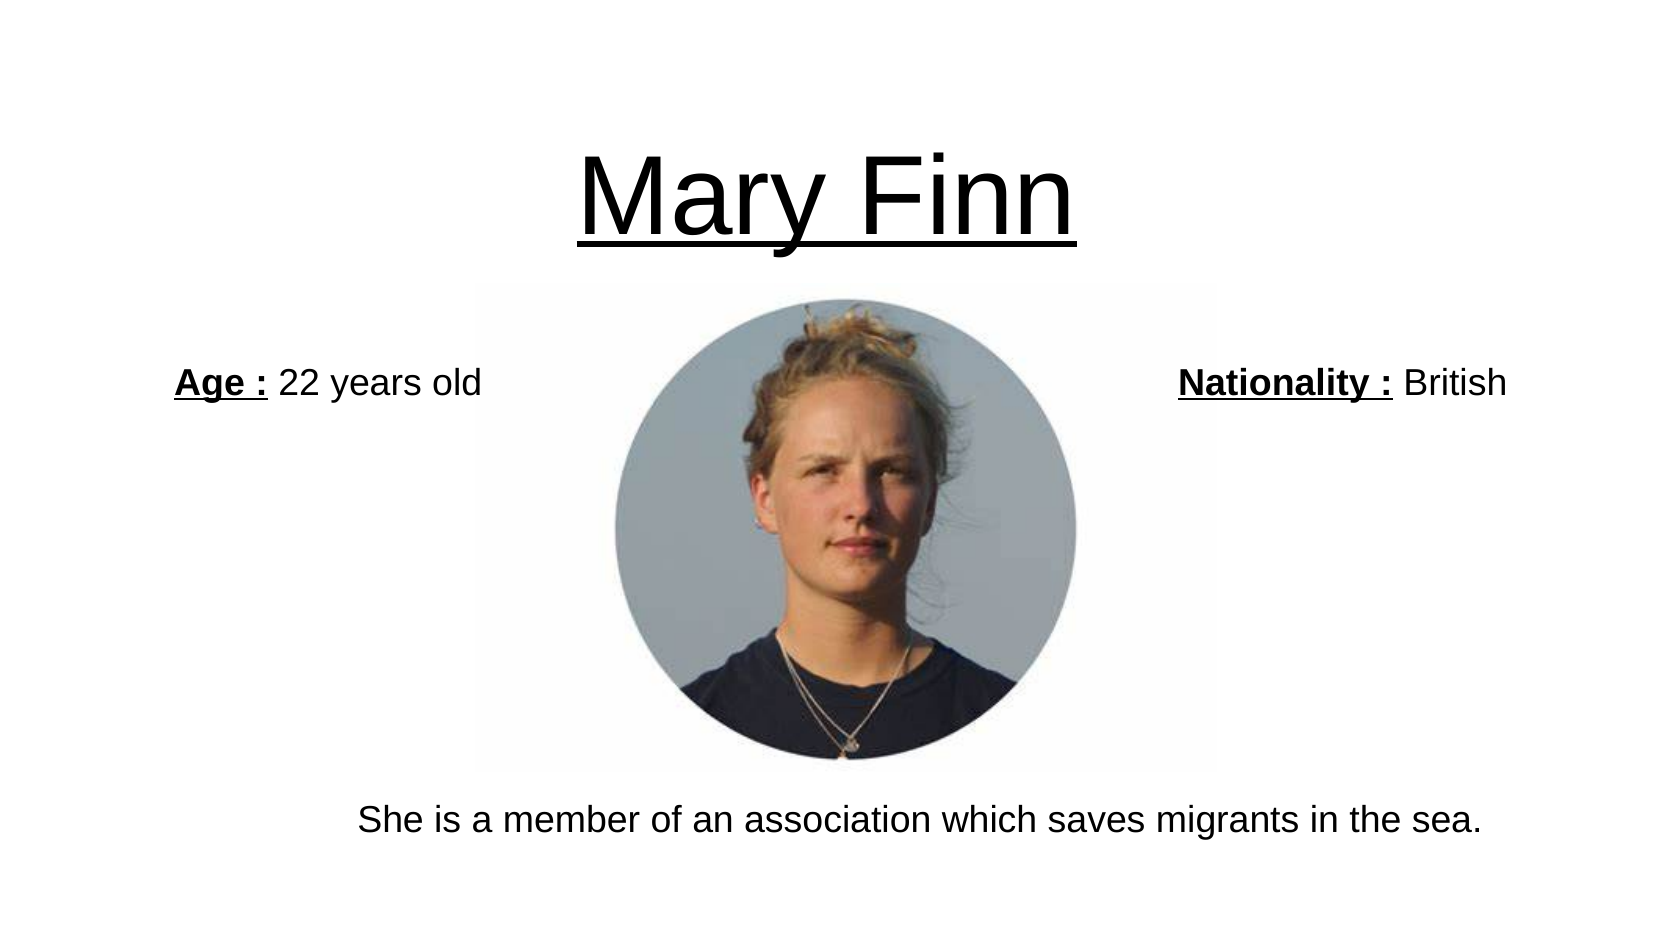

# Mary Finn
Age : 22 years old
Nationality : British
She is a member of an association which saves migrants in the sea.